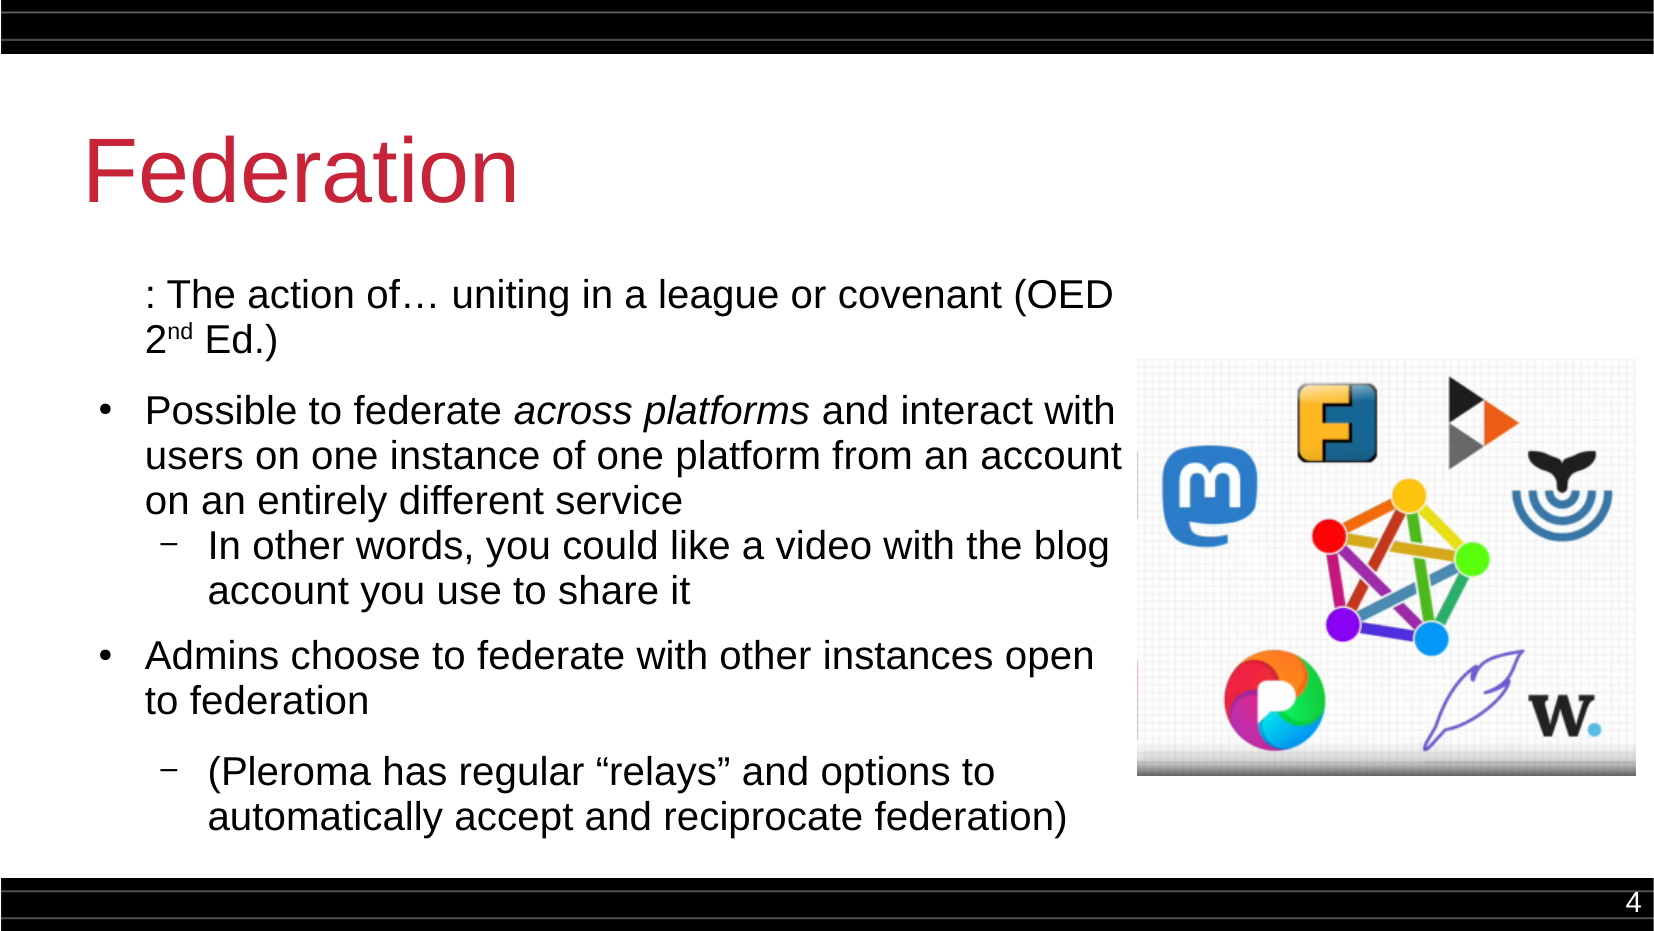

# Federation
: The action of… uniting in a league or covenant (OED 2nd Ed.)
Possible to federate across platforms and interact with users on one instance of one platform from an account on an entirely different service
In other words, you could like a video with the blog account you use to share it
Admins choose to federate with other instances open to federation
(Pleroma has regular “relays” and options to automatically accept and reciprocate federation)